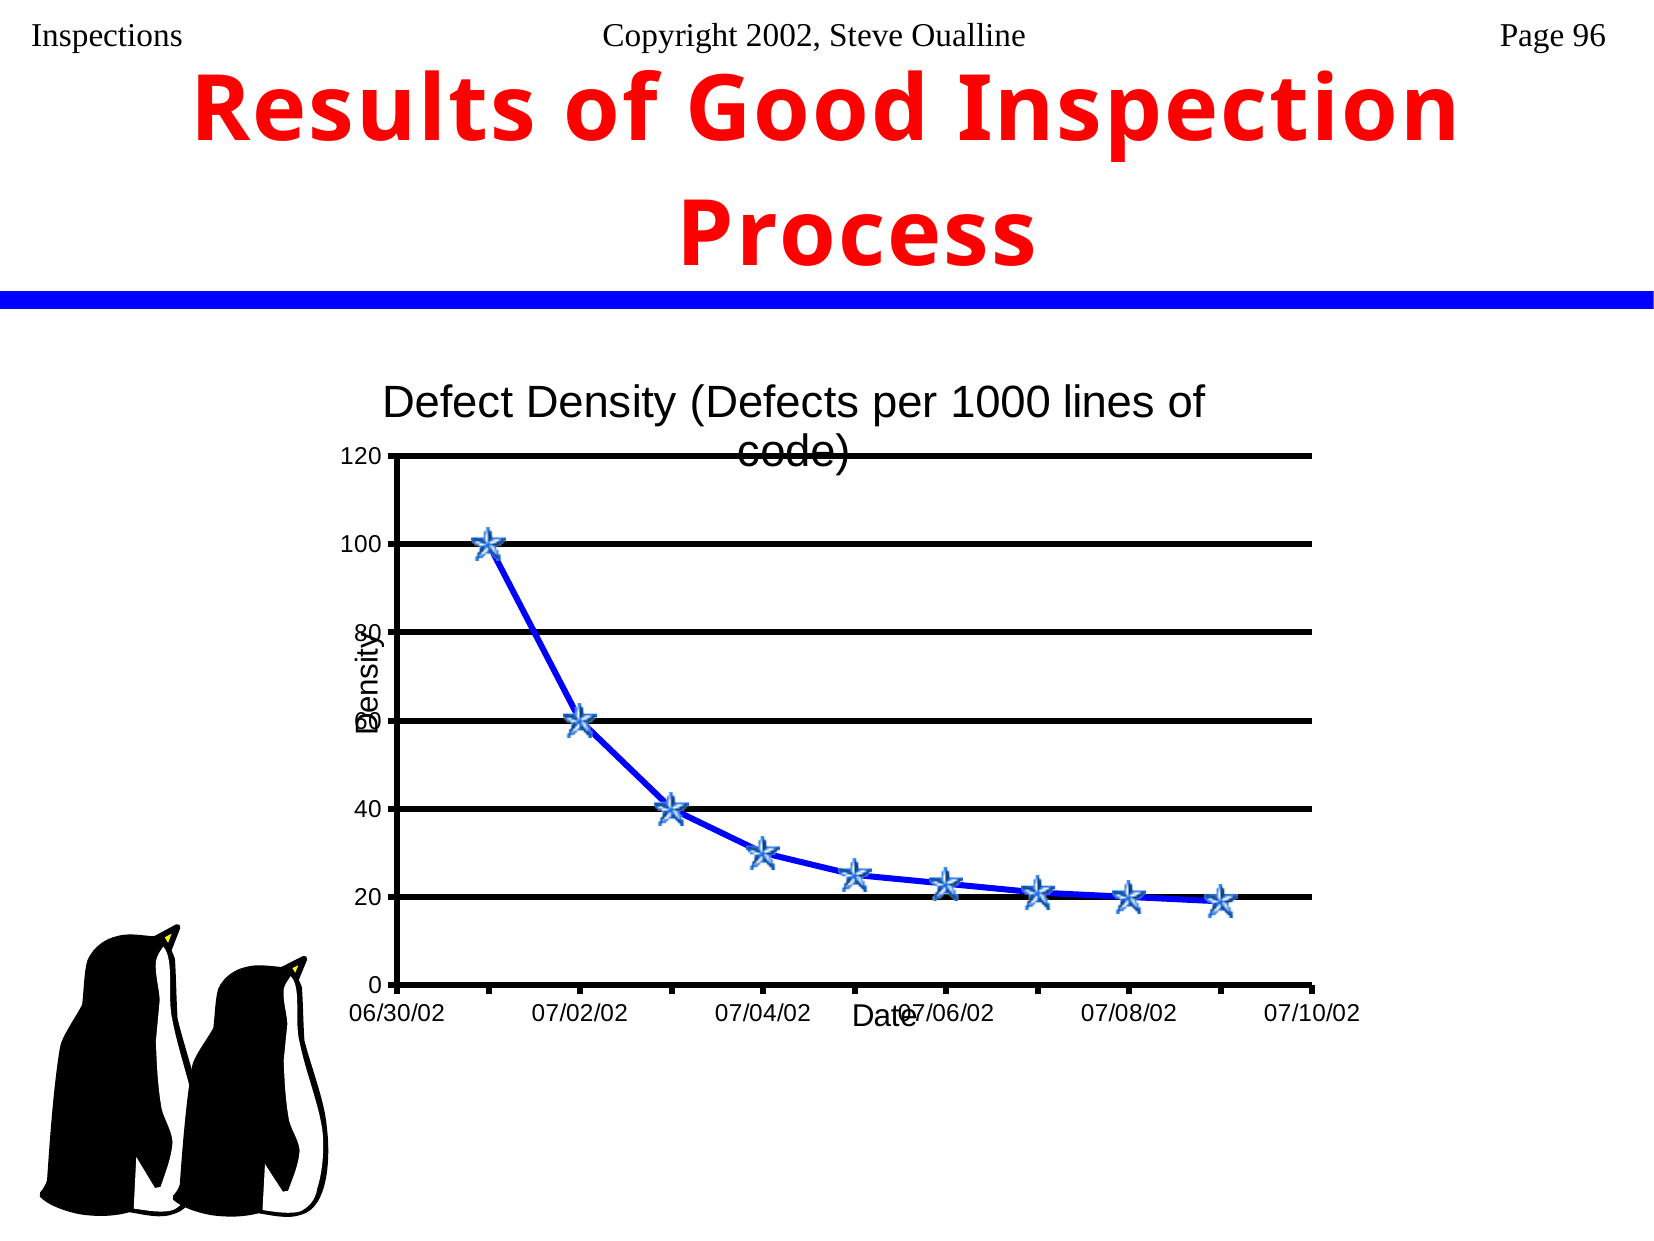

# Results of Good Inspection Process
### Chart: Defect Density (Defects per 1000 lines of code)
| Category | Ave. Defects per 1000 lines of code |
|---|---|